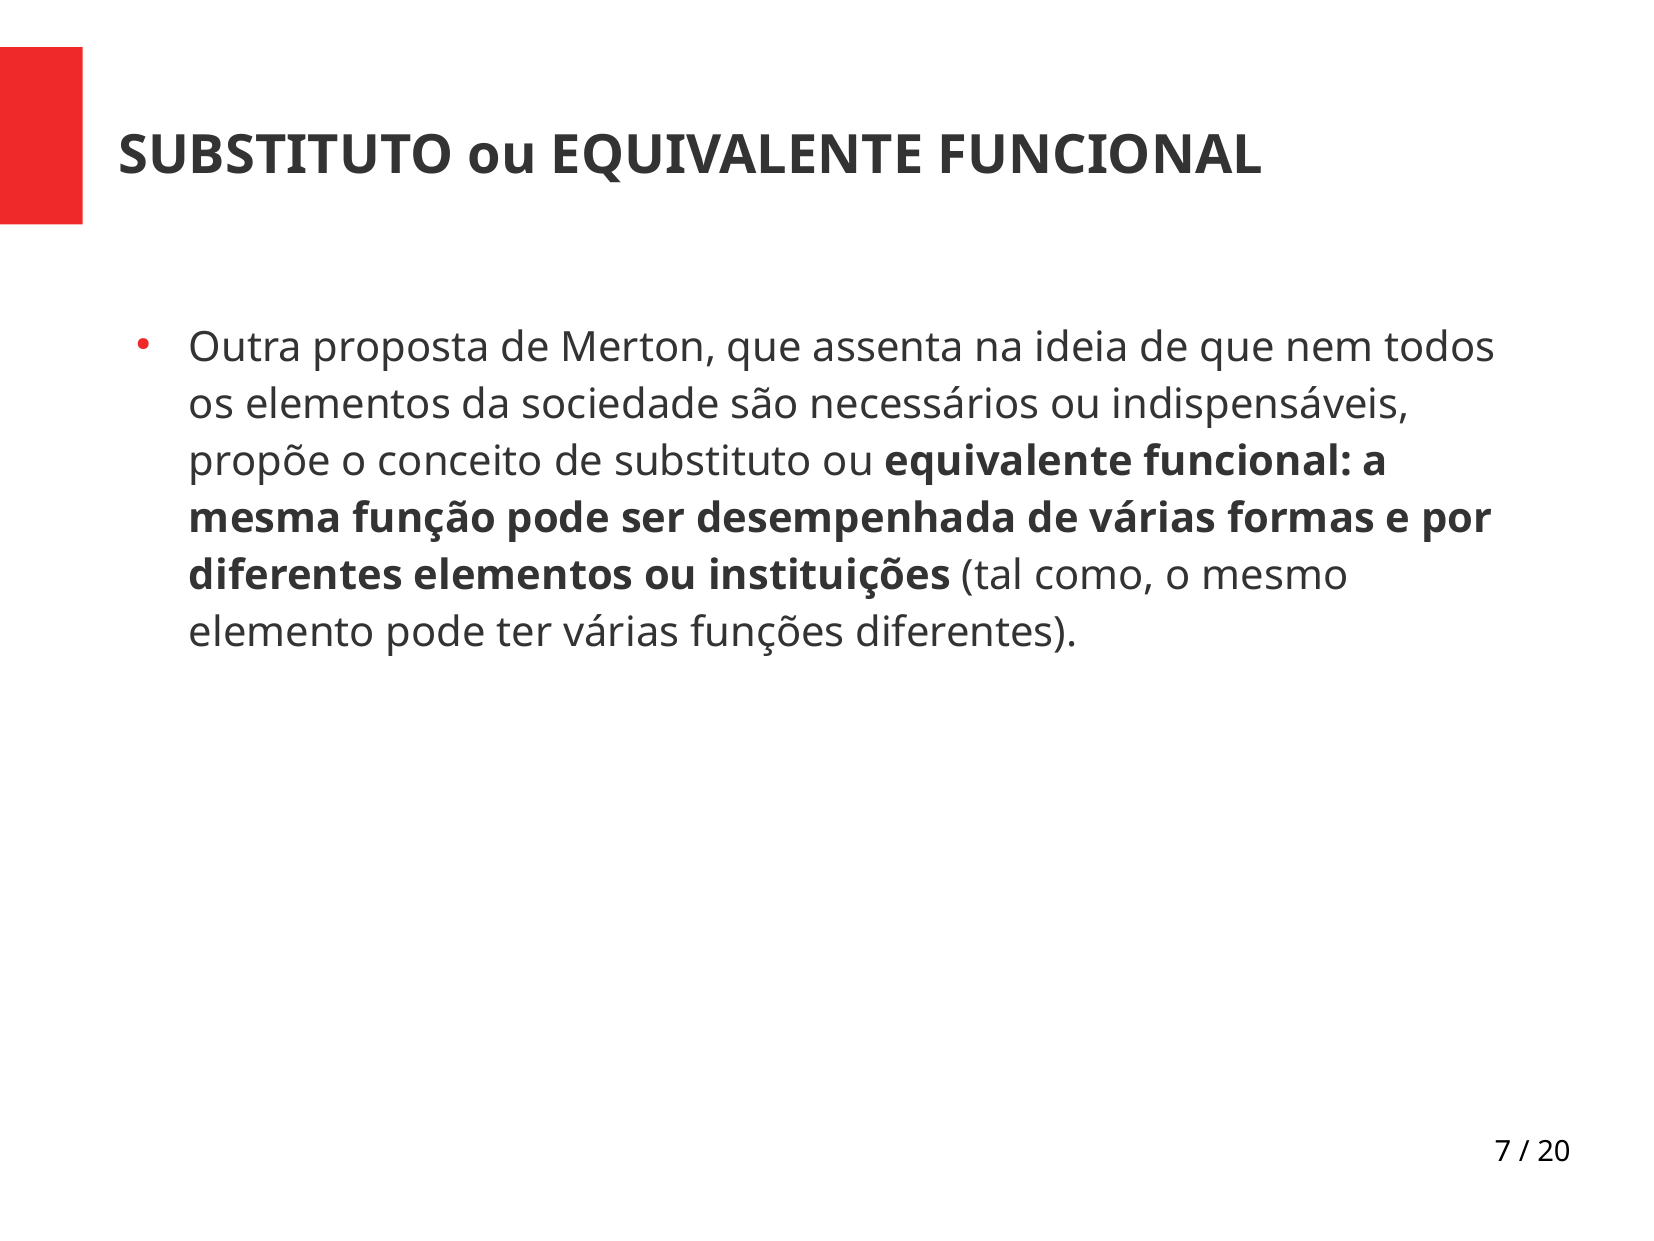

# SUBSTITUTO ou EQUIVALENTE FUNCIONAL
Outra proposta de Merton, que assenta na ideia de que nem todos os elementos da sociedade são necessários ou indispensáveis, propõe o conceito de substituto ou equivalente funcional: a mesma função pode ser desempenhada de várias formas e por diferentes elementos ou instituições (tal como, o mesmo elemento pode ter várias funções diferentes).
7